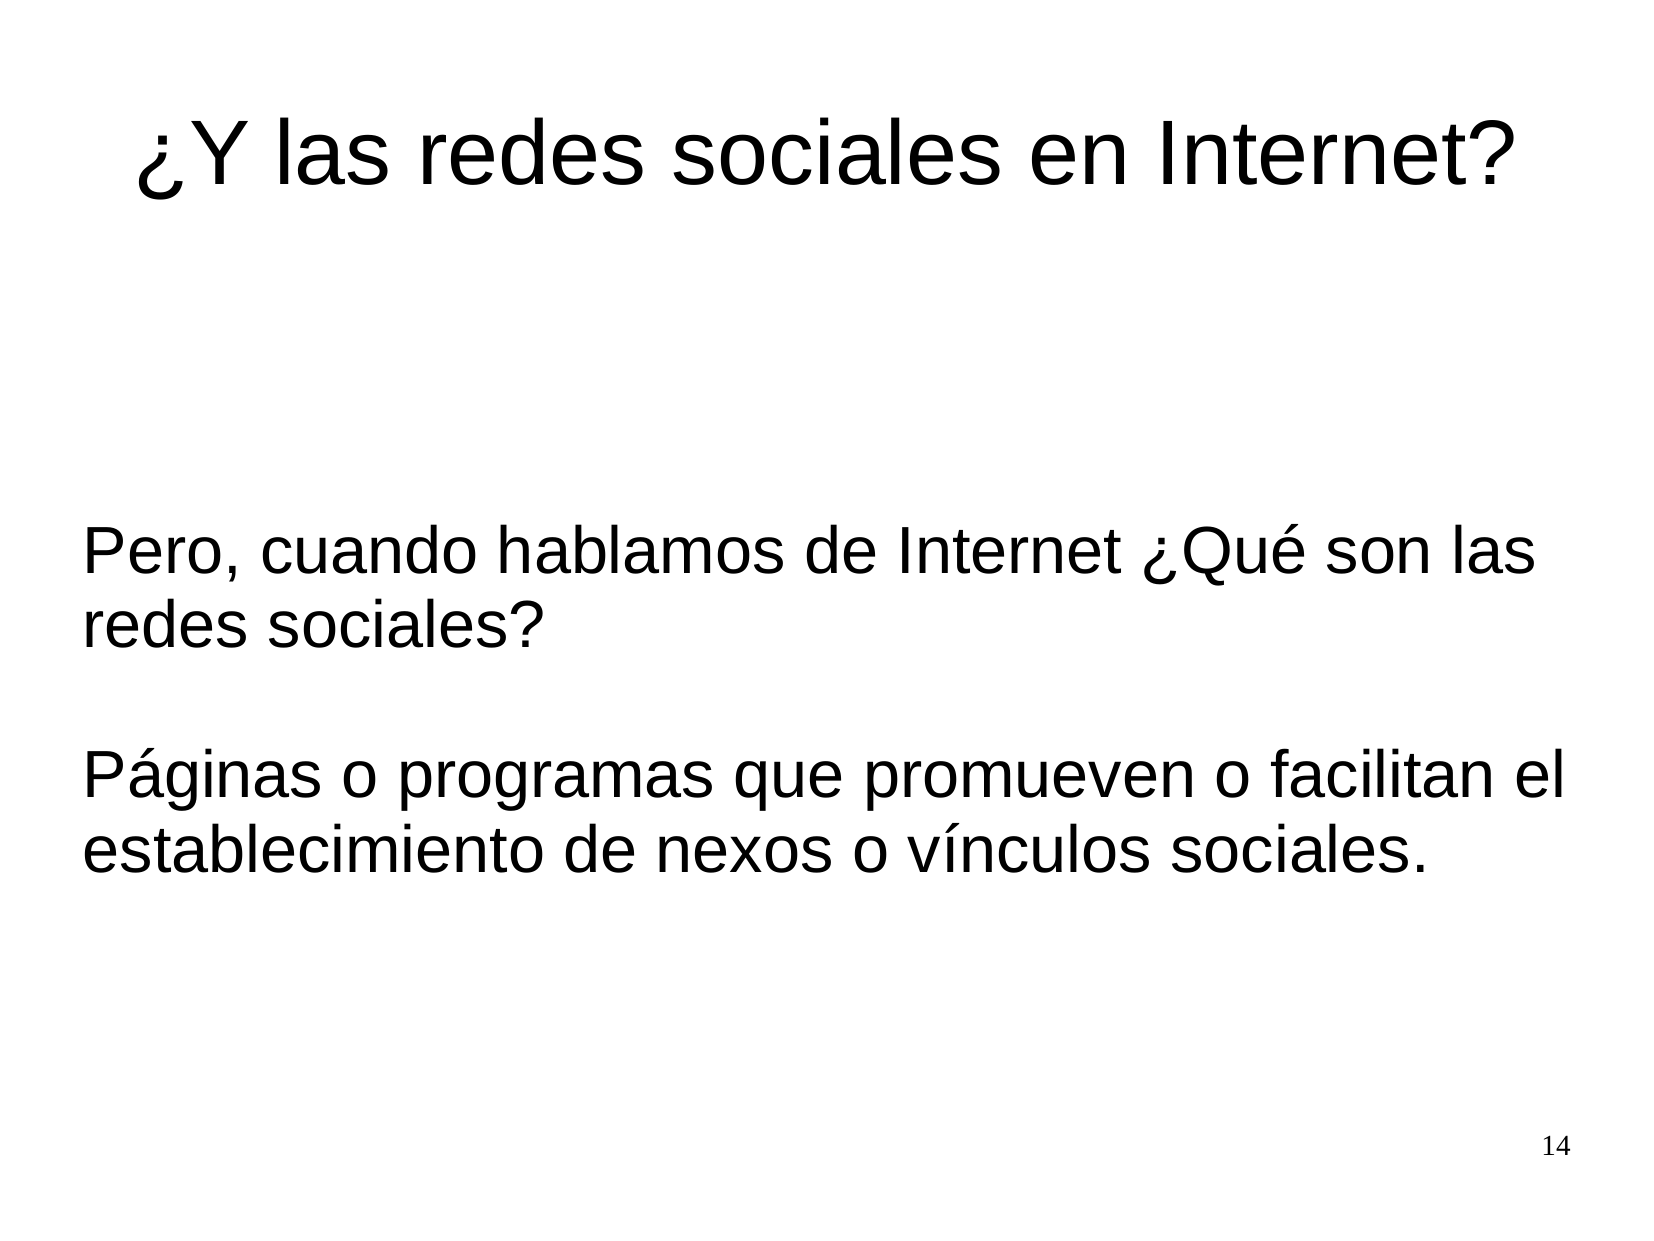

¿Y las redes sociales en Internet?
# Pero, cuando hablamos de Internet ¿Qué son las redes sociales?
Páginas o programas que promueven o facilitan el establecimiento de nexos o vínculos sociales.
14